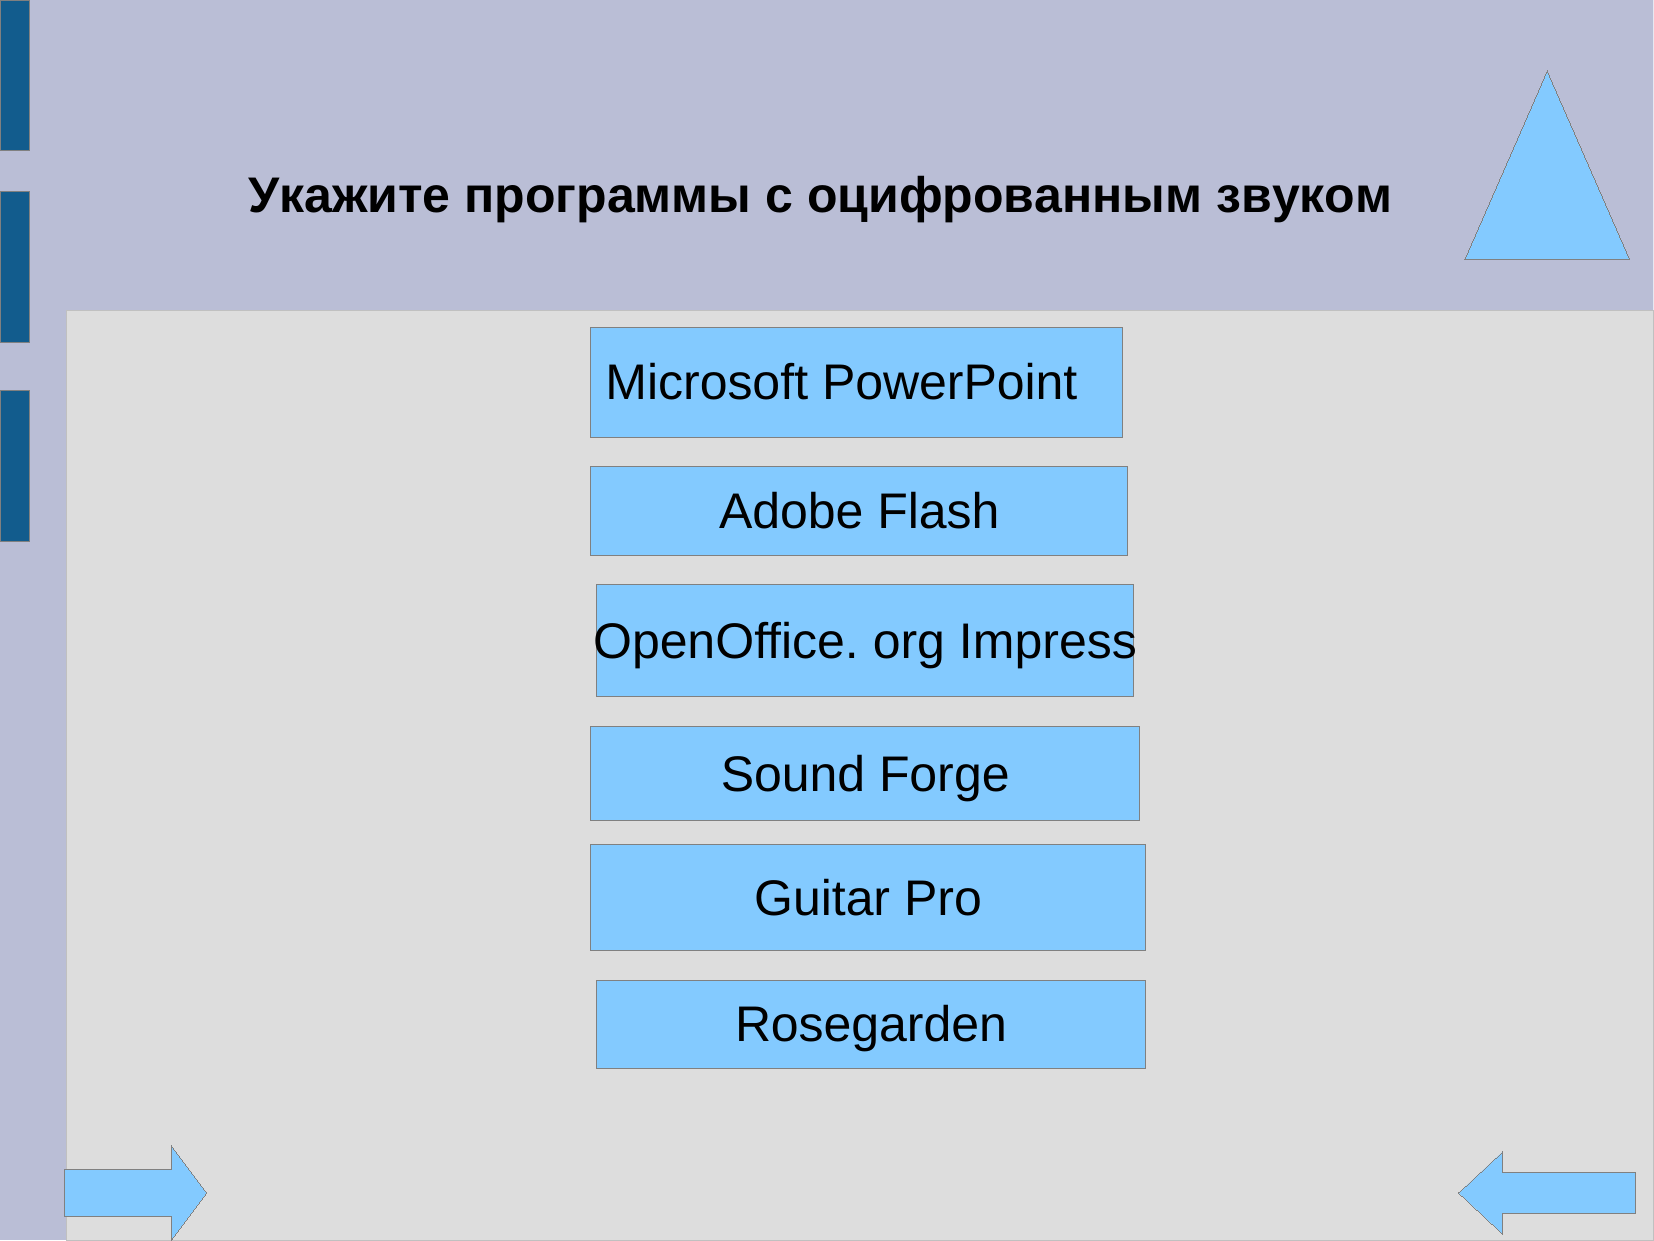

# Укажите программы с оцифрованным звуком
Microsoft PowerPoint
Adobe Flash
OpenOffice. org Impress
Sound Forge
Guitar Pro
Rosegarden